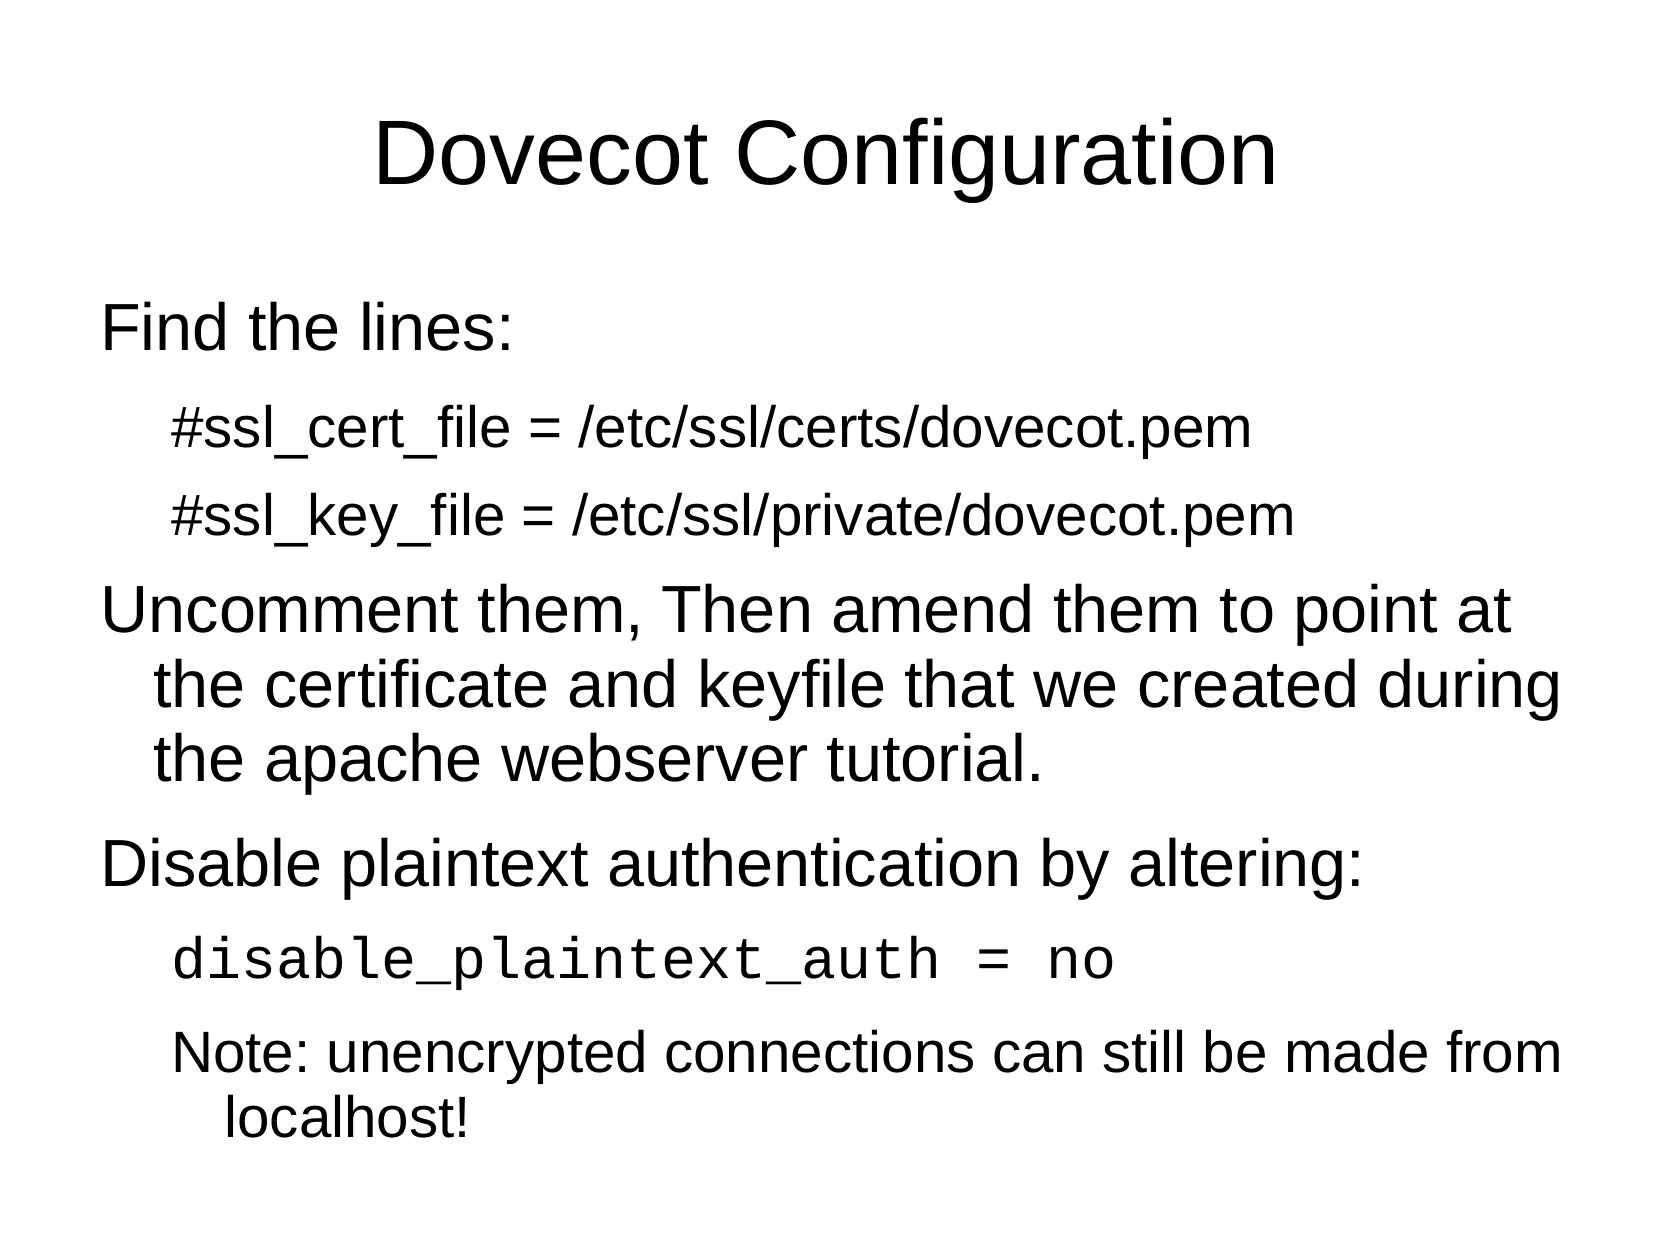

# Dovecot Configuration
Find the lines:
#ssl_cert_file = /etc/ssl/certs/dovecot.pem
#ssl_key_file = /etc/ssl/private/dovecot.pem
Uncomment them, Then amend them to point at the certificate and keyfile that we created during the apache webserver tutorial.
Disable plaintext authentication by altering:
disable_plaintext_auth = no
Note: unencrypted connections can still be made from localhost!